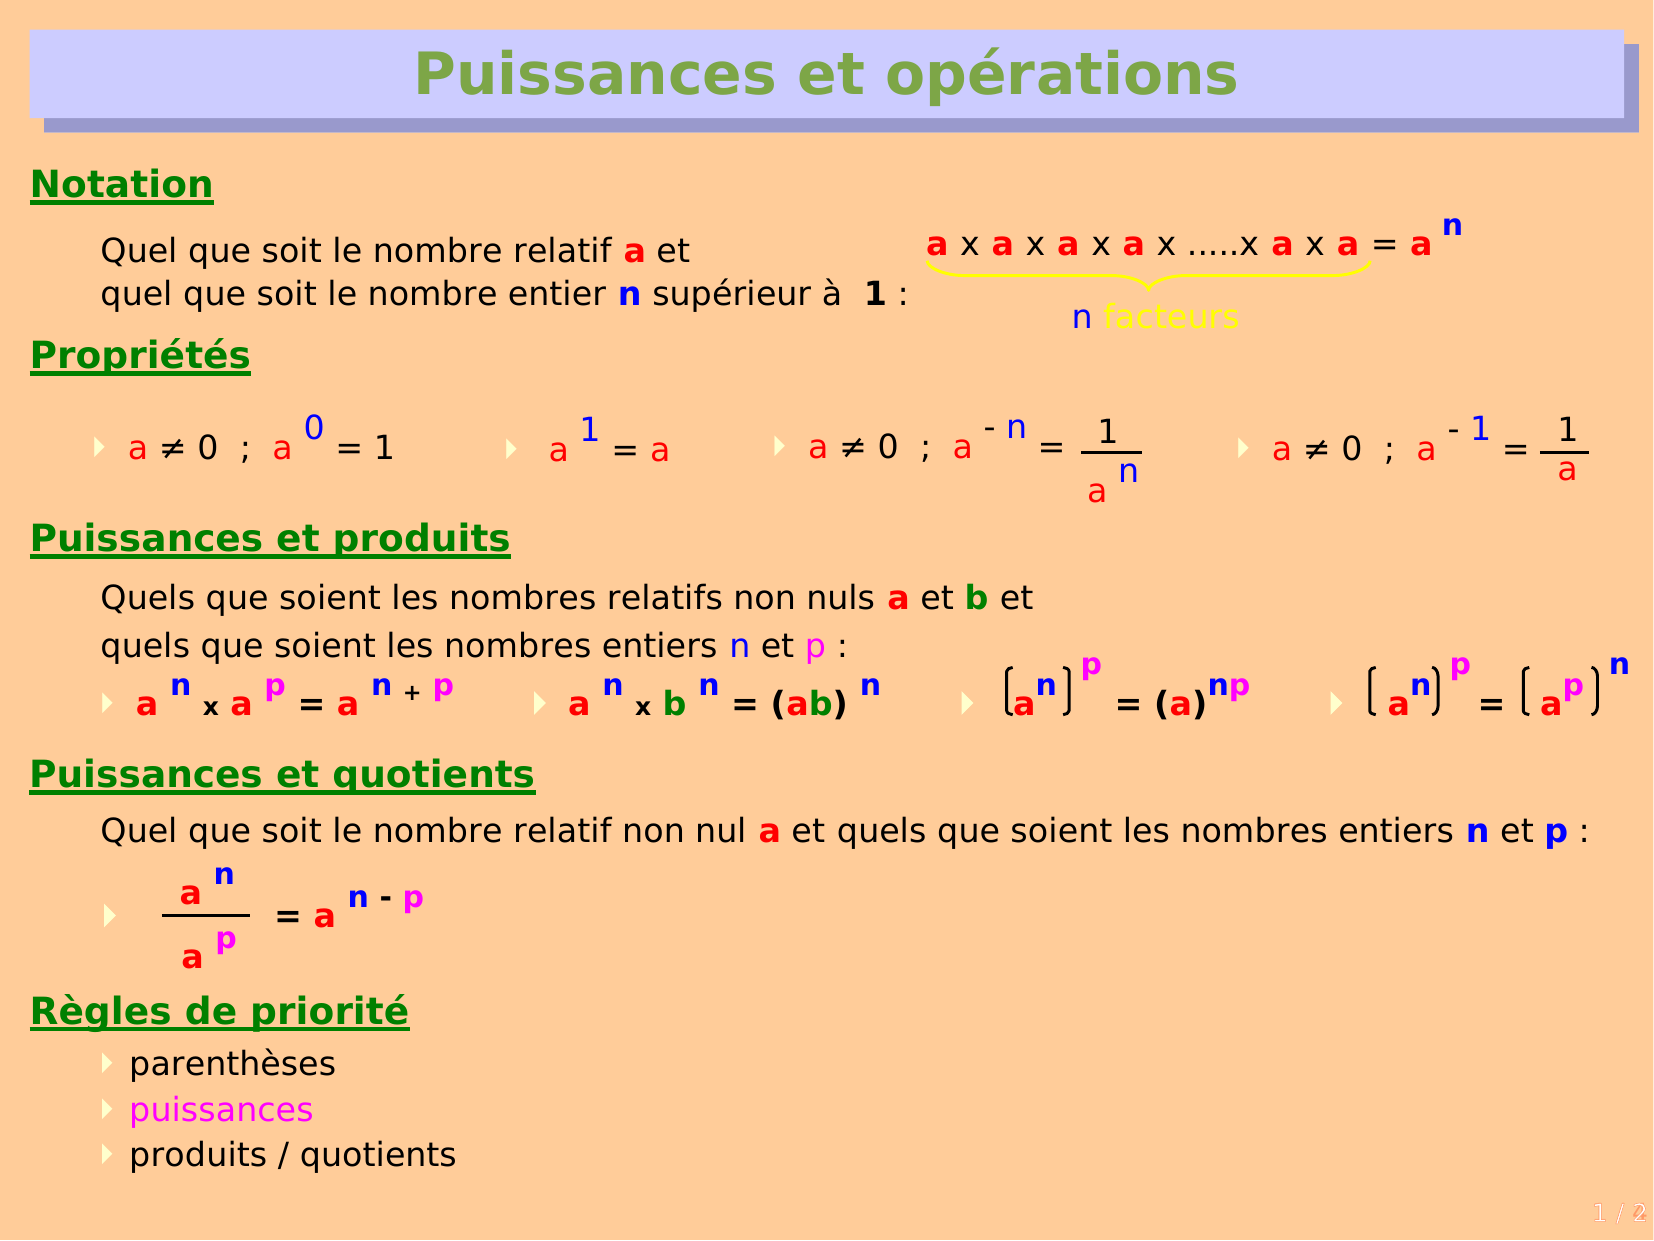

# Puissances et opérations
Notation
a x a x a x a x .....x a x a = a n
Quel que soit le nombre relatif a et
n facteurs
quel que soit le nombre entier n supérieur à 1 :
Propriétés
 a ≠ 0 ; a - n =
 1
a n
 a ≠ 0 ; a 0 = 1
 a ≠ 0 ; a - 1 =
1
a
 a 1 = a
Puissances et produits
Quels que soient les nombres relatifs non nuls a et b et
quels que soient les nombres entiers n et p :
p
 an = (a)np
p
n
 an = ap
 a n x a p = a n + p
 a n x b n = (ab) n
Puissances et quotients
Quel que soit le nombre relatif non nul a et
quels que soient les nombres entiers n et p :
a n
a p
 = a n - p
Règles de priorité
 parenthèses
 puissances
 produits / quotients
1 / 4
1 / 2